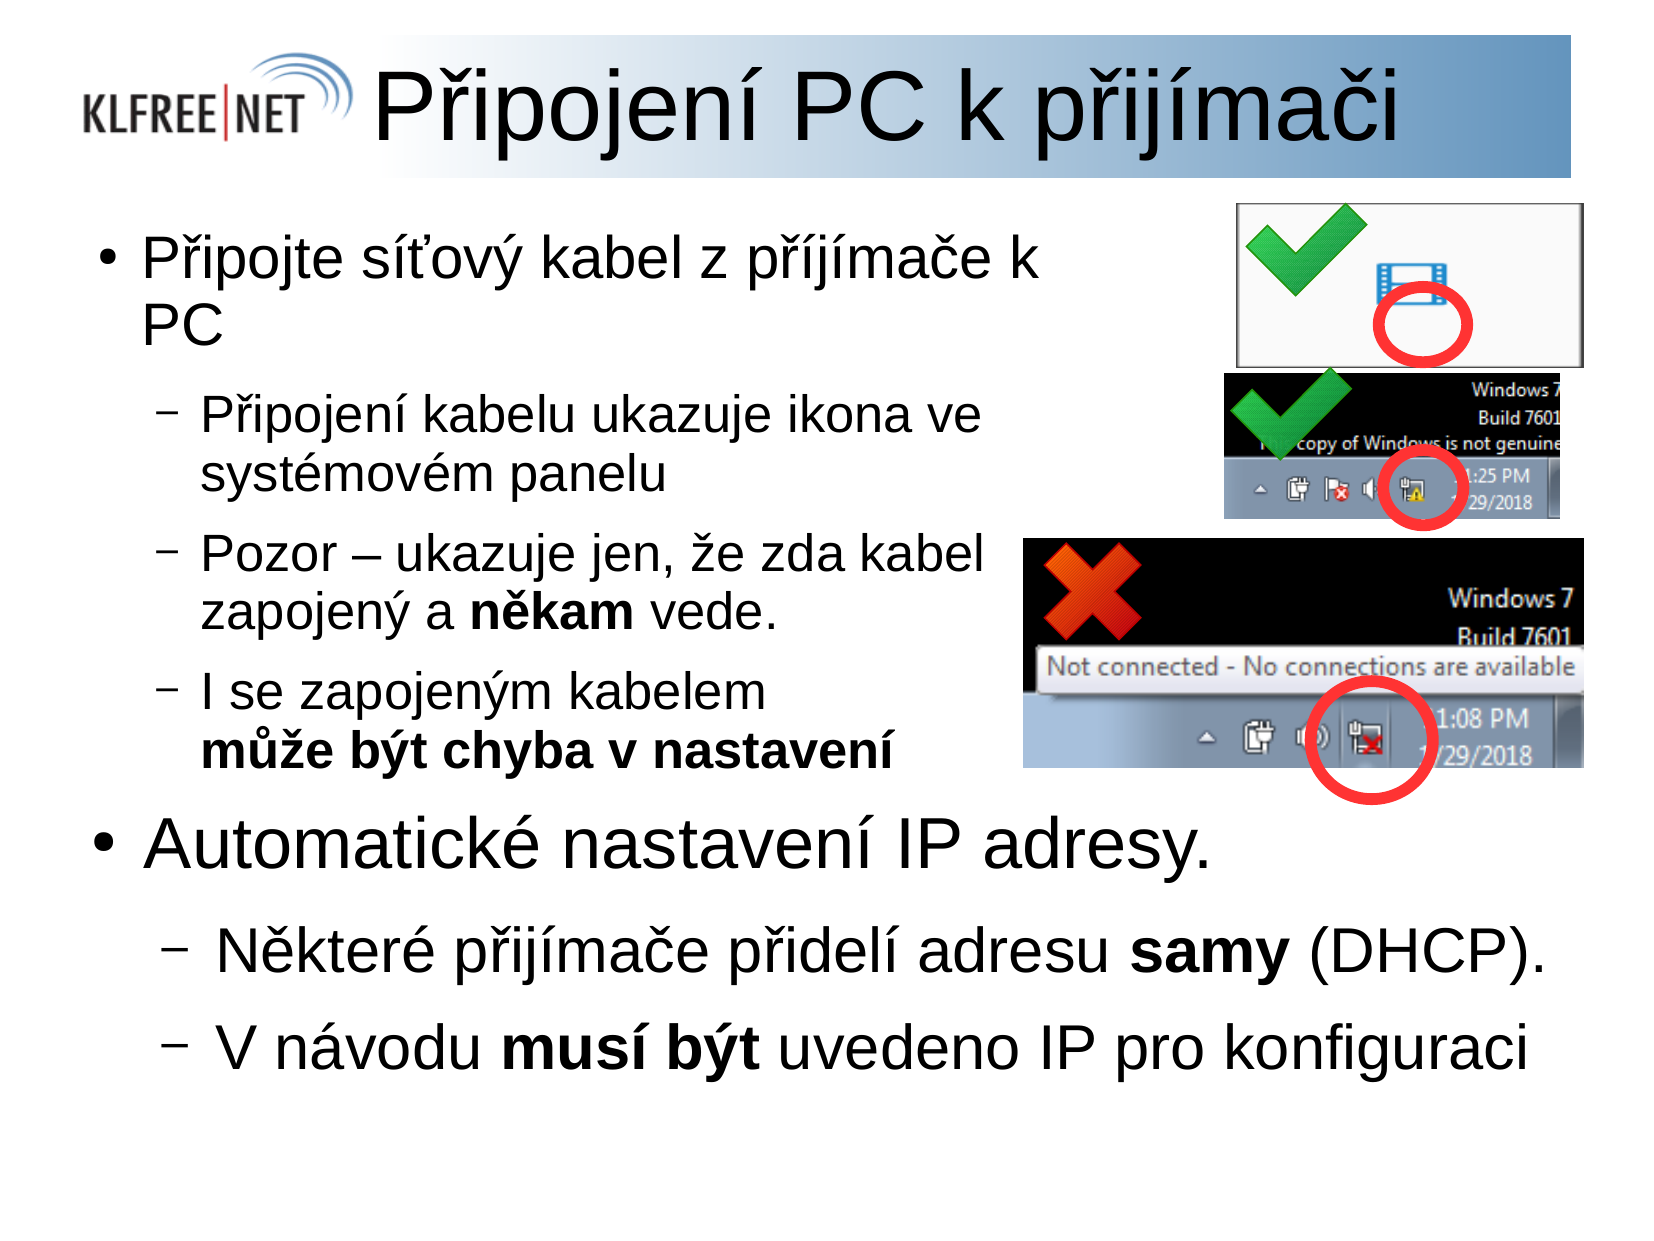

# Připojení PC k přijímači
Připojte síťový kabel z příjímače k PC
Připojení kabelu ukazuje ikona ve systémovém panelu
Pozor – ukazuje jen, že zda kabel zapojený a někam vede.
I se zapojeným kabelem
může být chyba v nastavení
Automatické nastavení IP adresy.
Některé přijímače přidelí adresu samy (DHCP).
V návodu musí být uvedeno IP pro konfiguraci